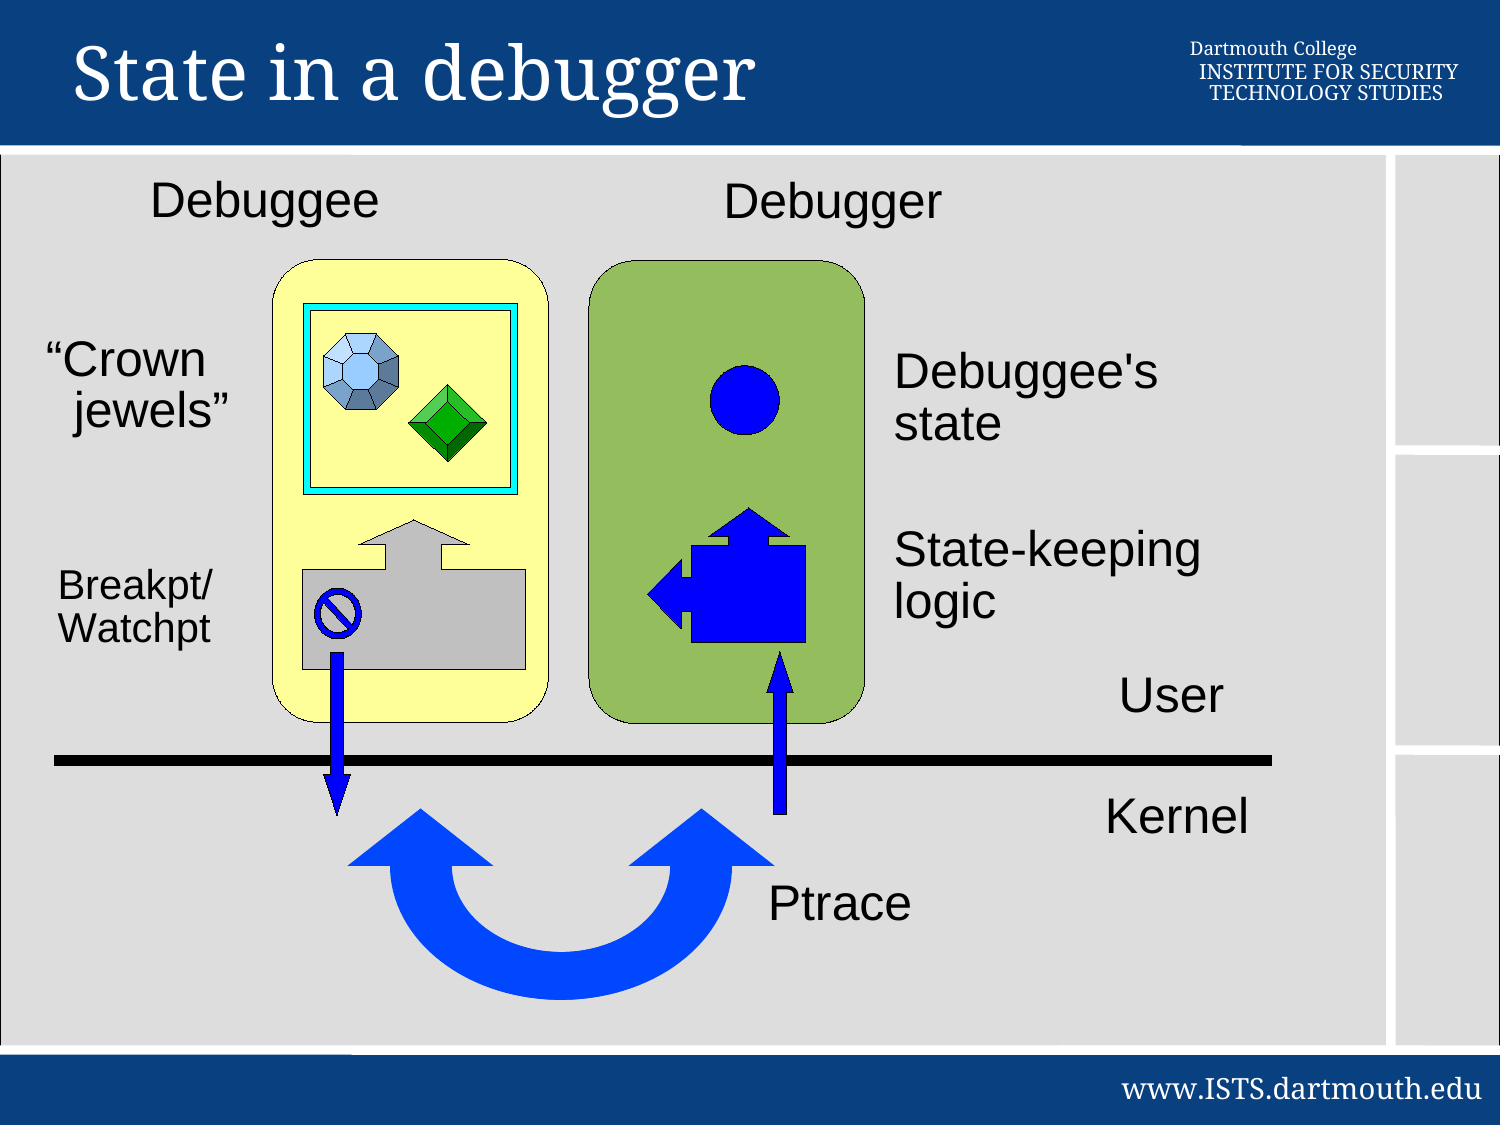

State in a debugger
Dartmouth College
INSTITUTE FOR SECURITY
TECHNOLOGY STUDIES
Debuggee
Debugger
“Crown
 jewels”
Debuggee's
state
State-keeping
logic
Breakpt/
Watchpt
User
Kernel
Ptrace
www.ISTS.dartmouth.edu